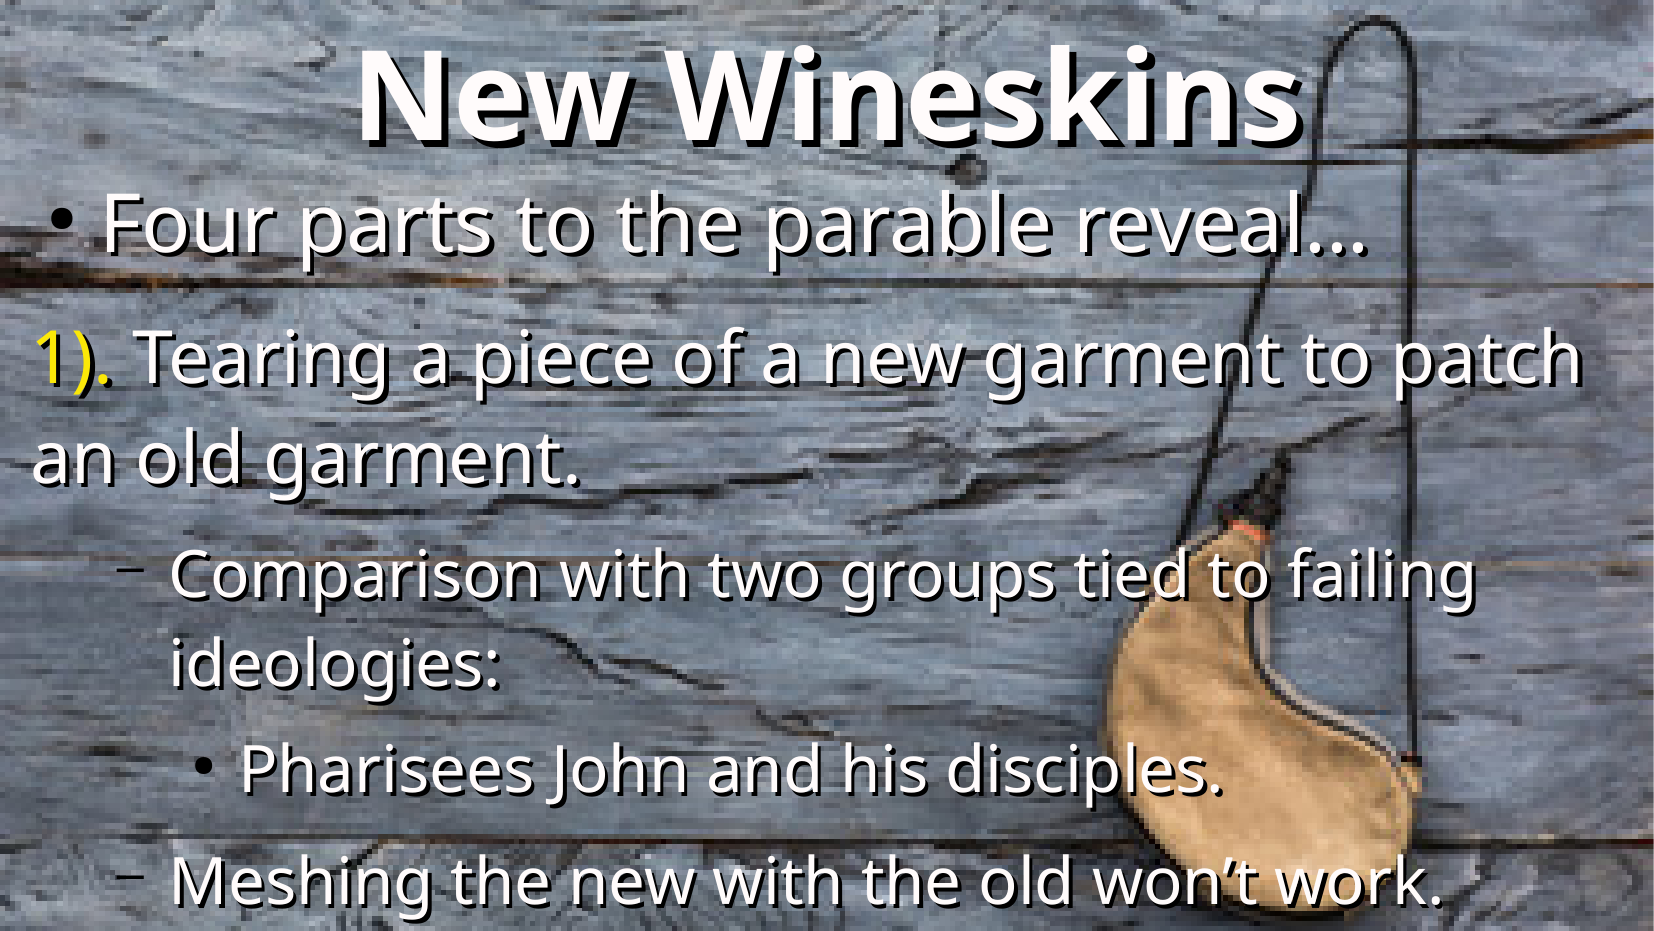

# New Wineskins
Four parts to the parable reveal...
1). Tearing a piece of a new garment to patch an old garment.
Comparison with two groups tied to failing ideologies:
Pharisees John and his disciples.
Meshing the new with the old won’t work.